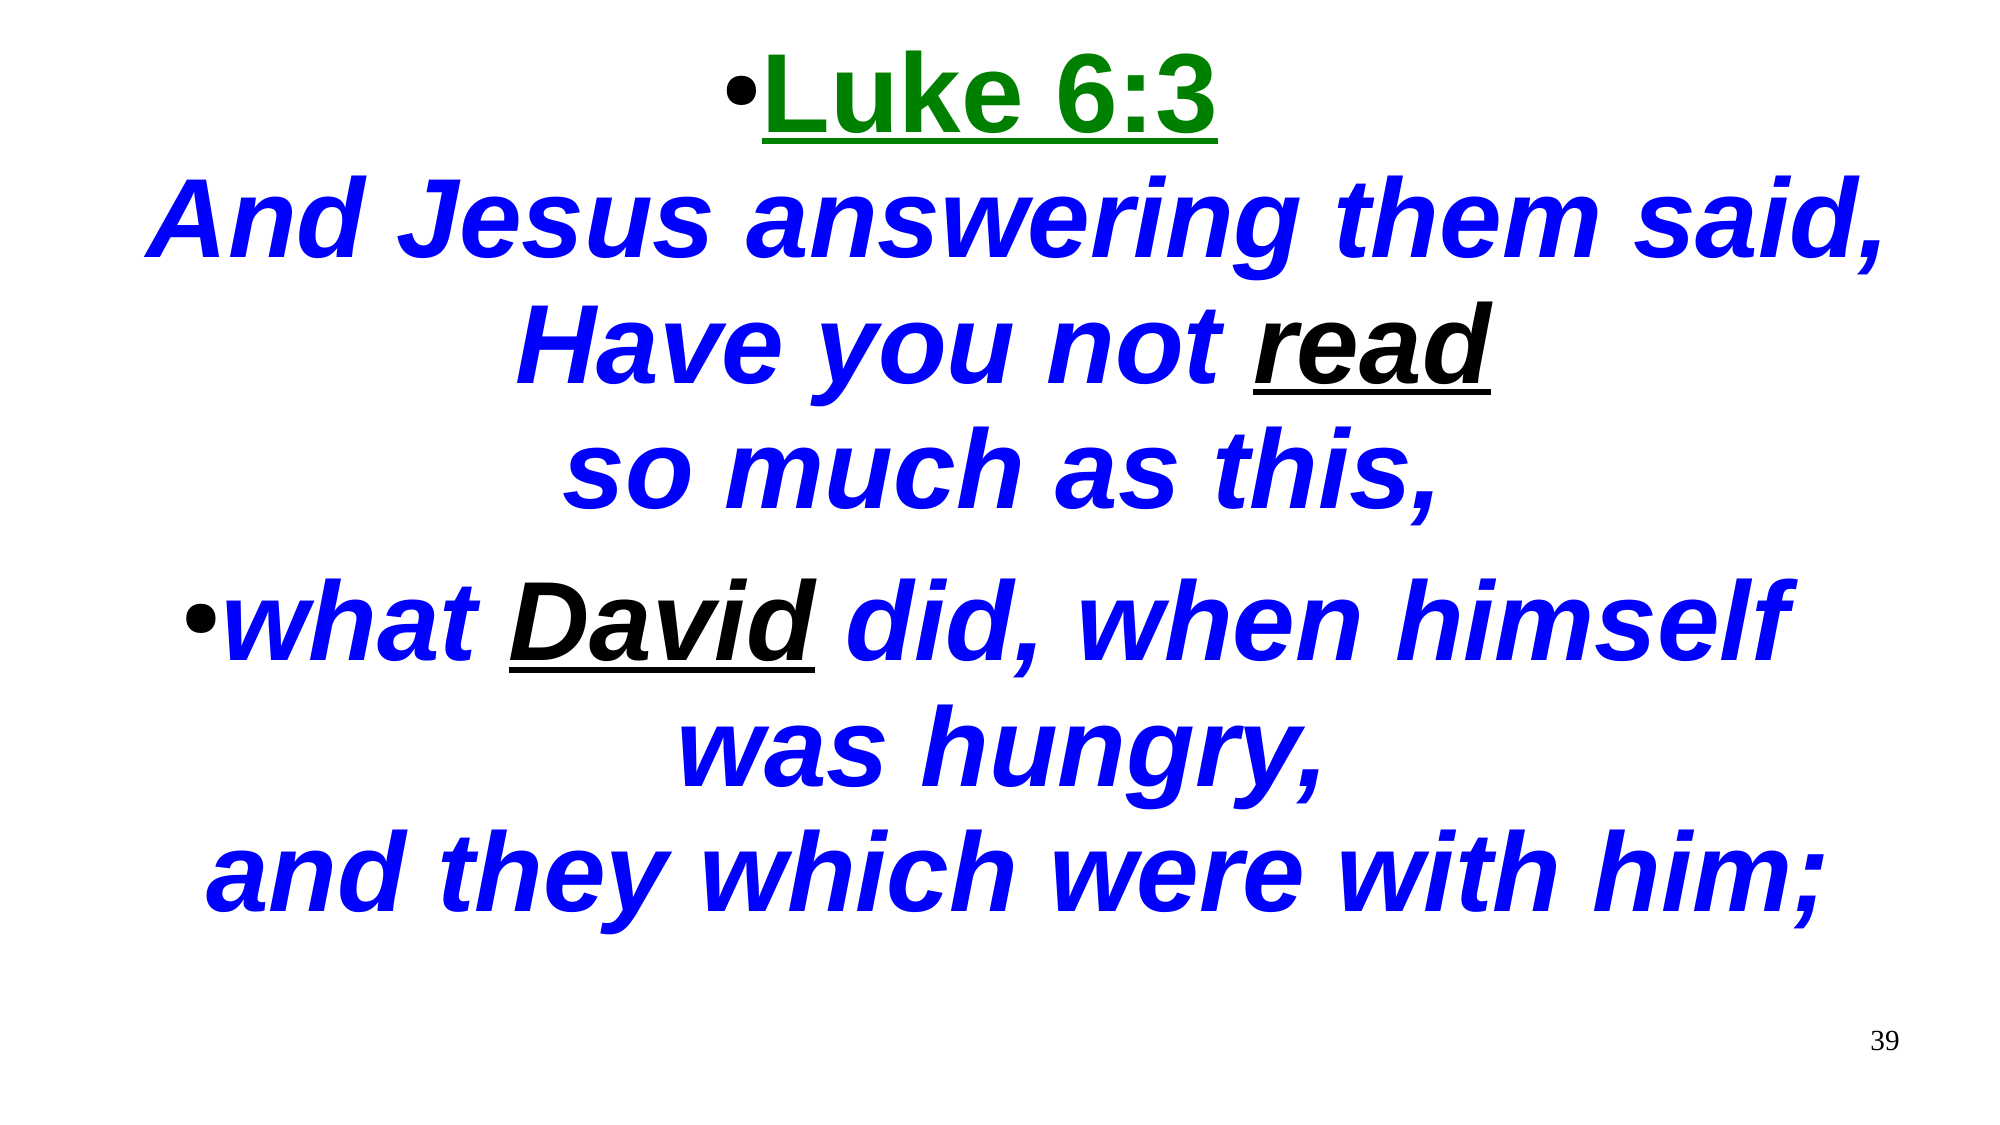

# Luke 6:3  And Jesus answering them said, Have you not read so much as this,
what David did, when himself
was hungry,
and they which were with him;
39